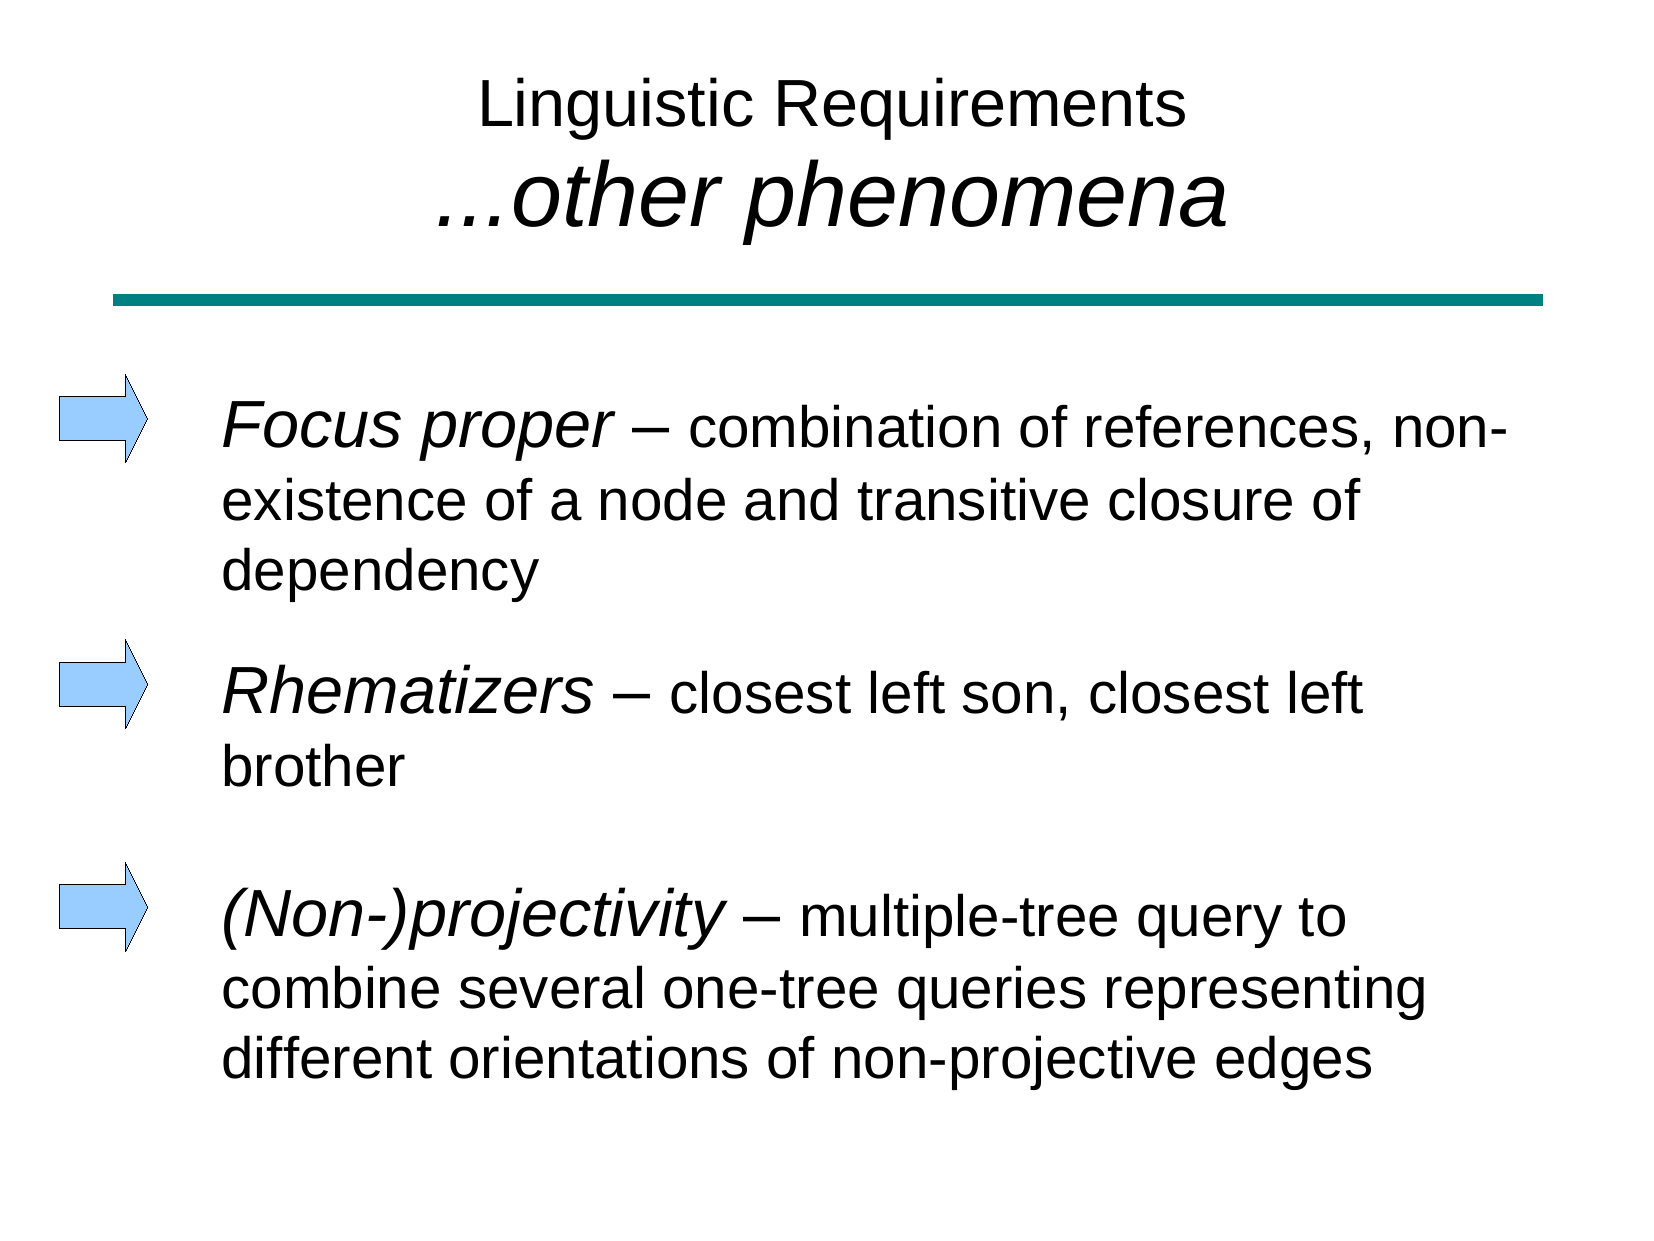

# Linguistic Requirements ...other phenomena
Focus proper – combination of references, non-existence of a node and transitive closure of dependency
Rhematizers – closest left son, closest left brother
(Non-)projectivity – multiple-tree query to combine several one-tree queries representing different orientations of non-projective edges